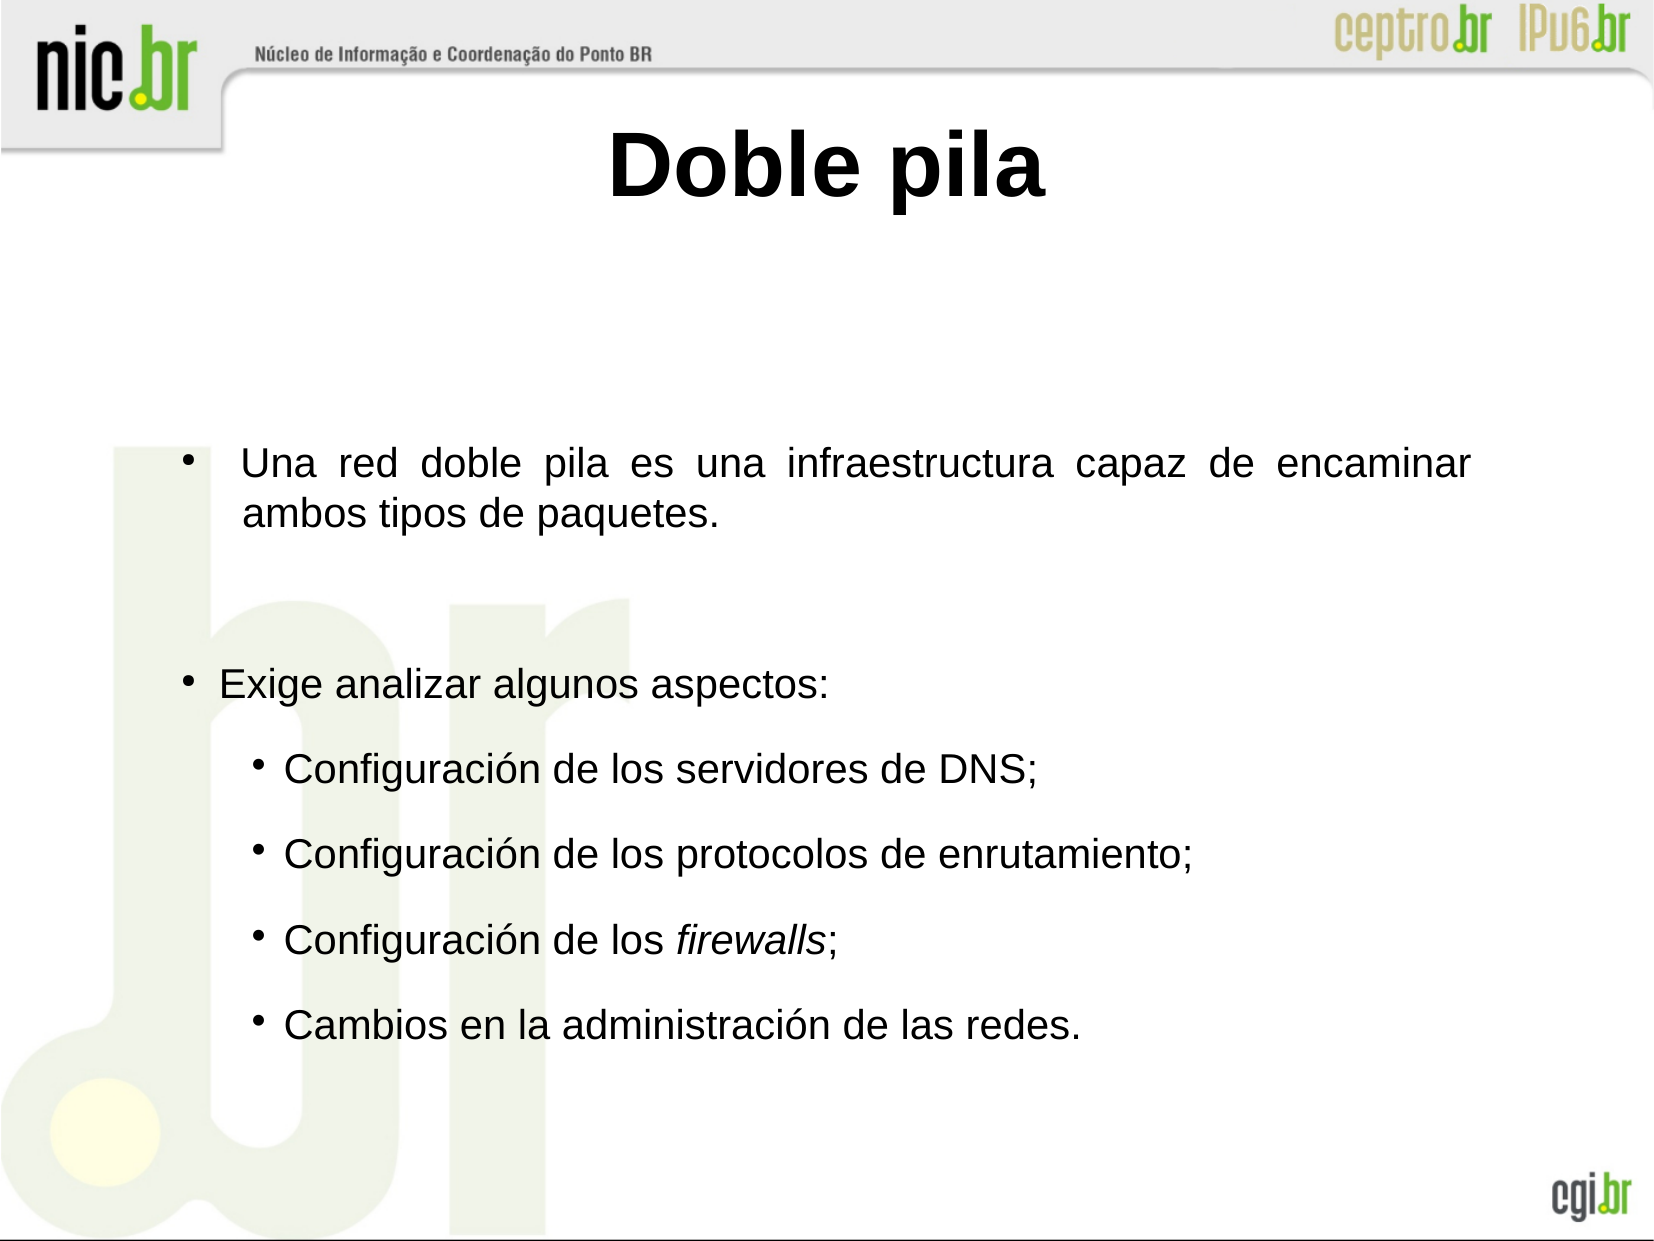

Doble pila
 Una red doble pila es una infraestructura capaz de encaminar ambos tipos de paquetes.
 Exige analizar algunos aspectos:
Configuración de los servidores de DNS;
Configuración de los protocolos de enrutamiento;
Configuración de los firewalls;
Cambios en la administración de las redes.